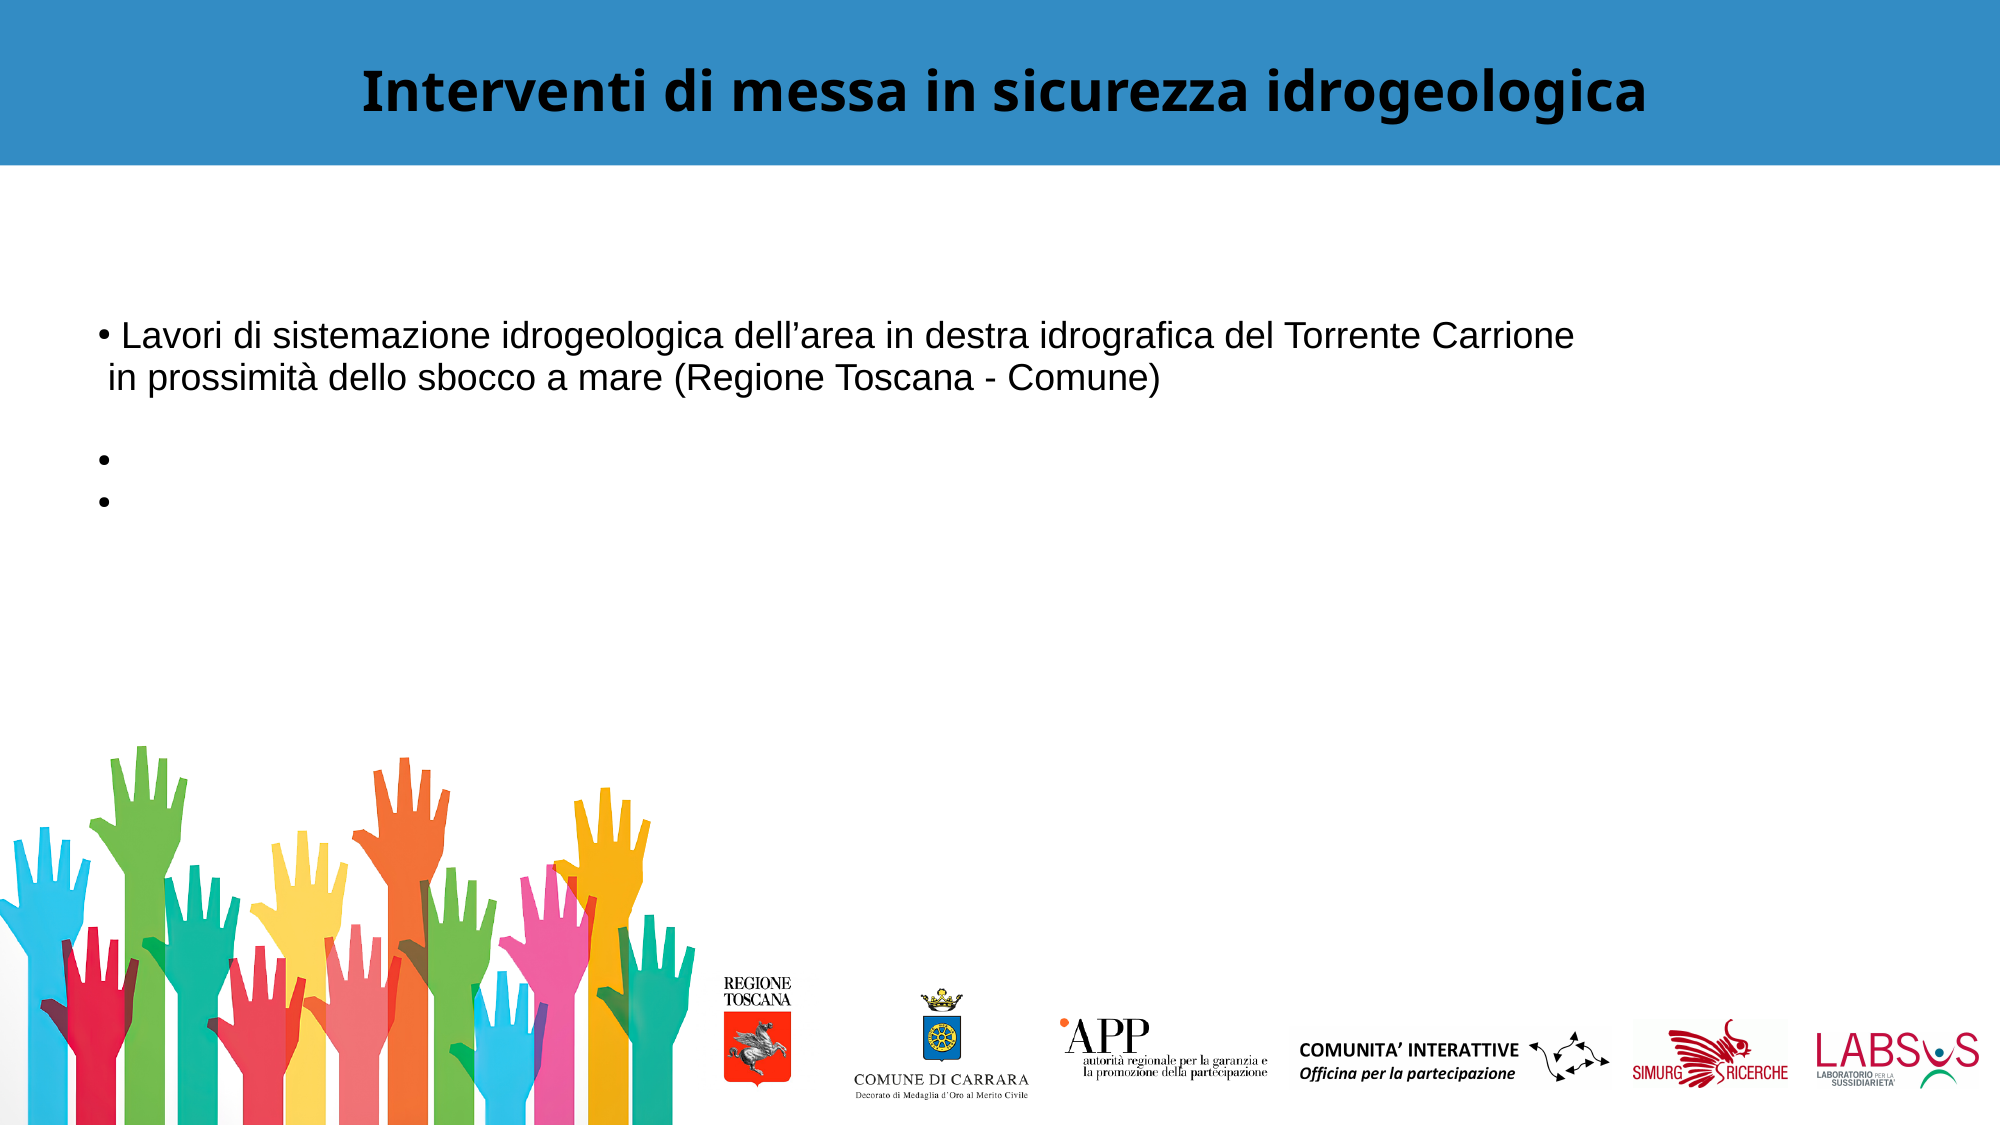

# Interventi di messa in sicurezza idrogeologica
 Lavori di sistemazione idrogeologica dell’area in destra idrografica del Torrente Carrione
 in prossimità dello sbocco a mare (Regione Toscana - Comune)